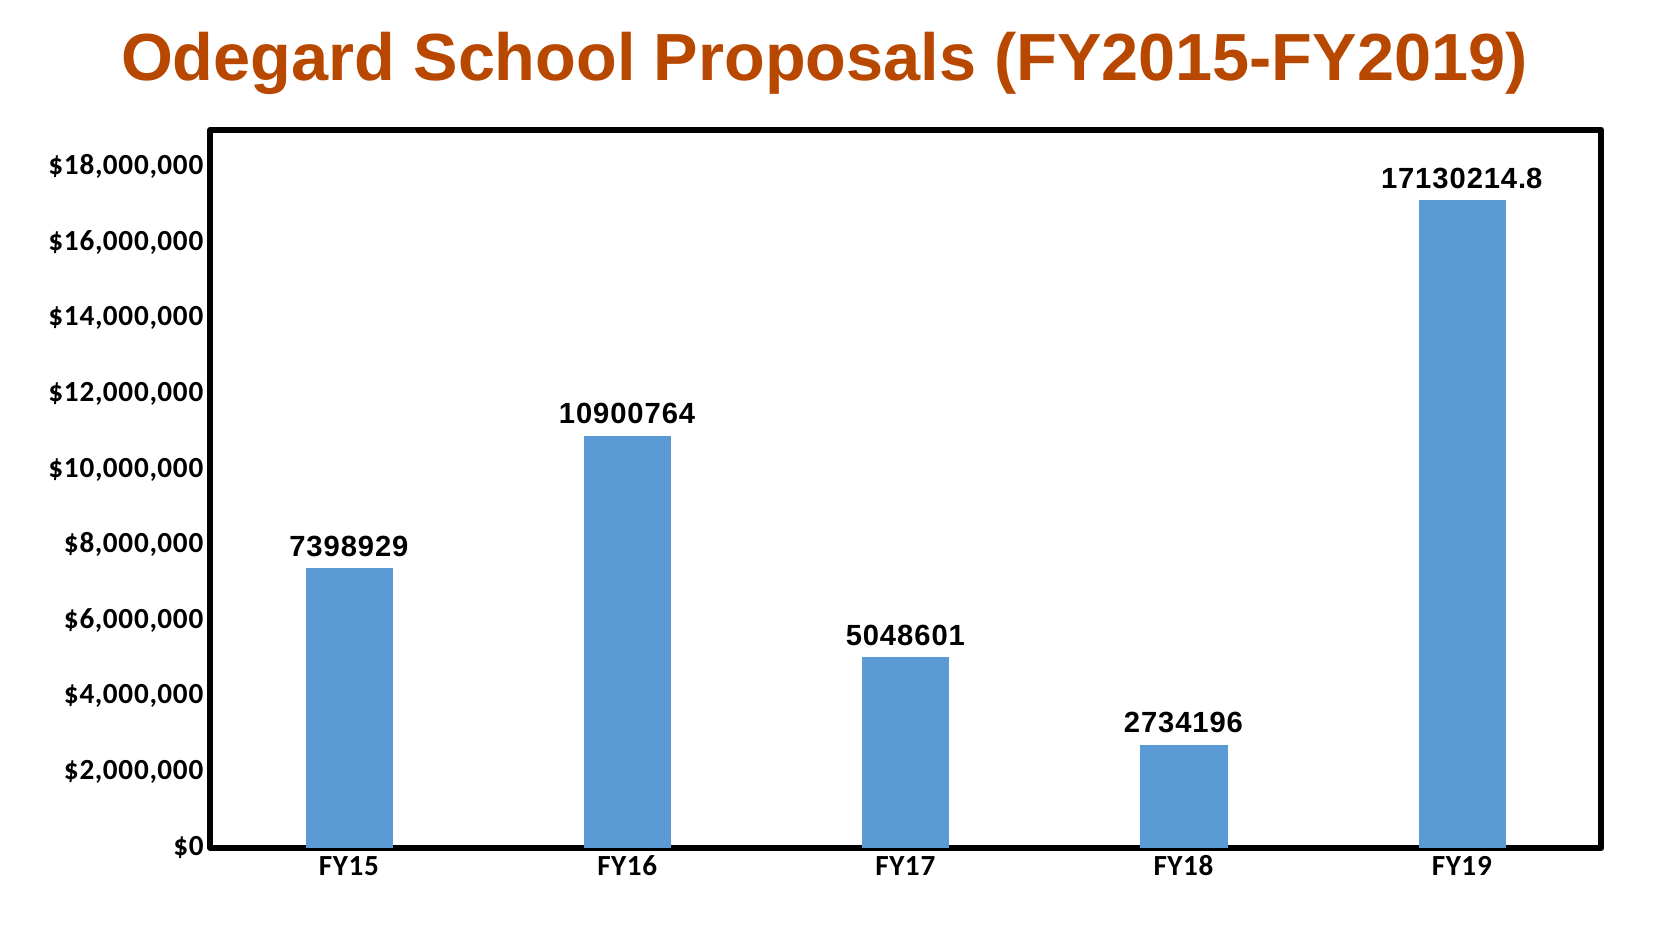

# Odegard School Proposals (FY2015-FY2019)
### Chart
| Category | Awards |
|---|---|
| FY15 | 7398929.0 |
| FY16 | 10900764.0 |
| FY17 | 5048601.0 |
| FY18 | 2734196.0 |
| FY19 | 17130214.8 |